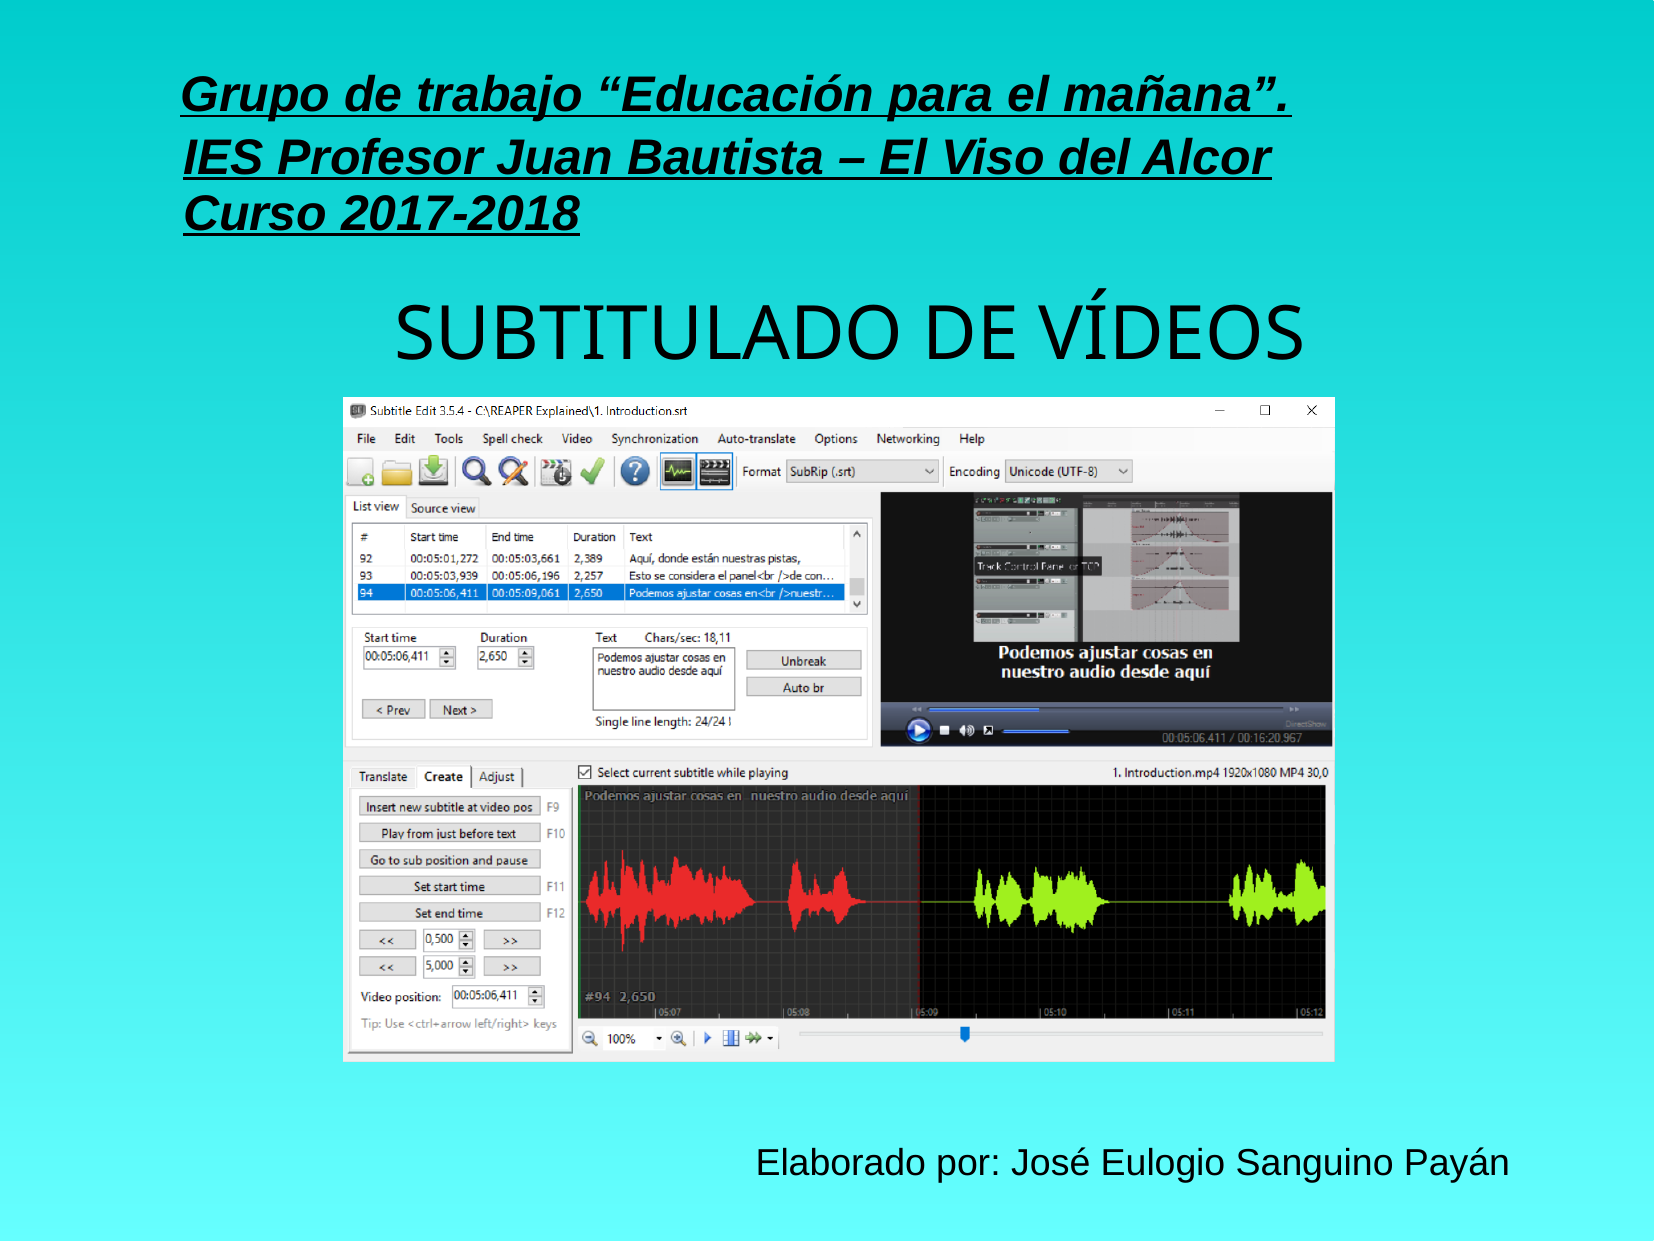

Grupo de trabajo “Educación para el mañana”.
IES Profesor Juan Bautista – El Viso del Alcor
Curso 2017-2018
SUBTITULADO DE VÍDEOS
Elaborado por: José Eulogio Sanguino Payán